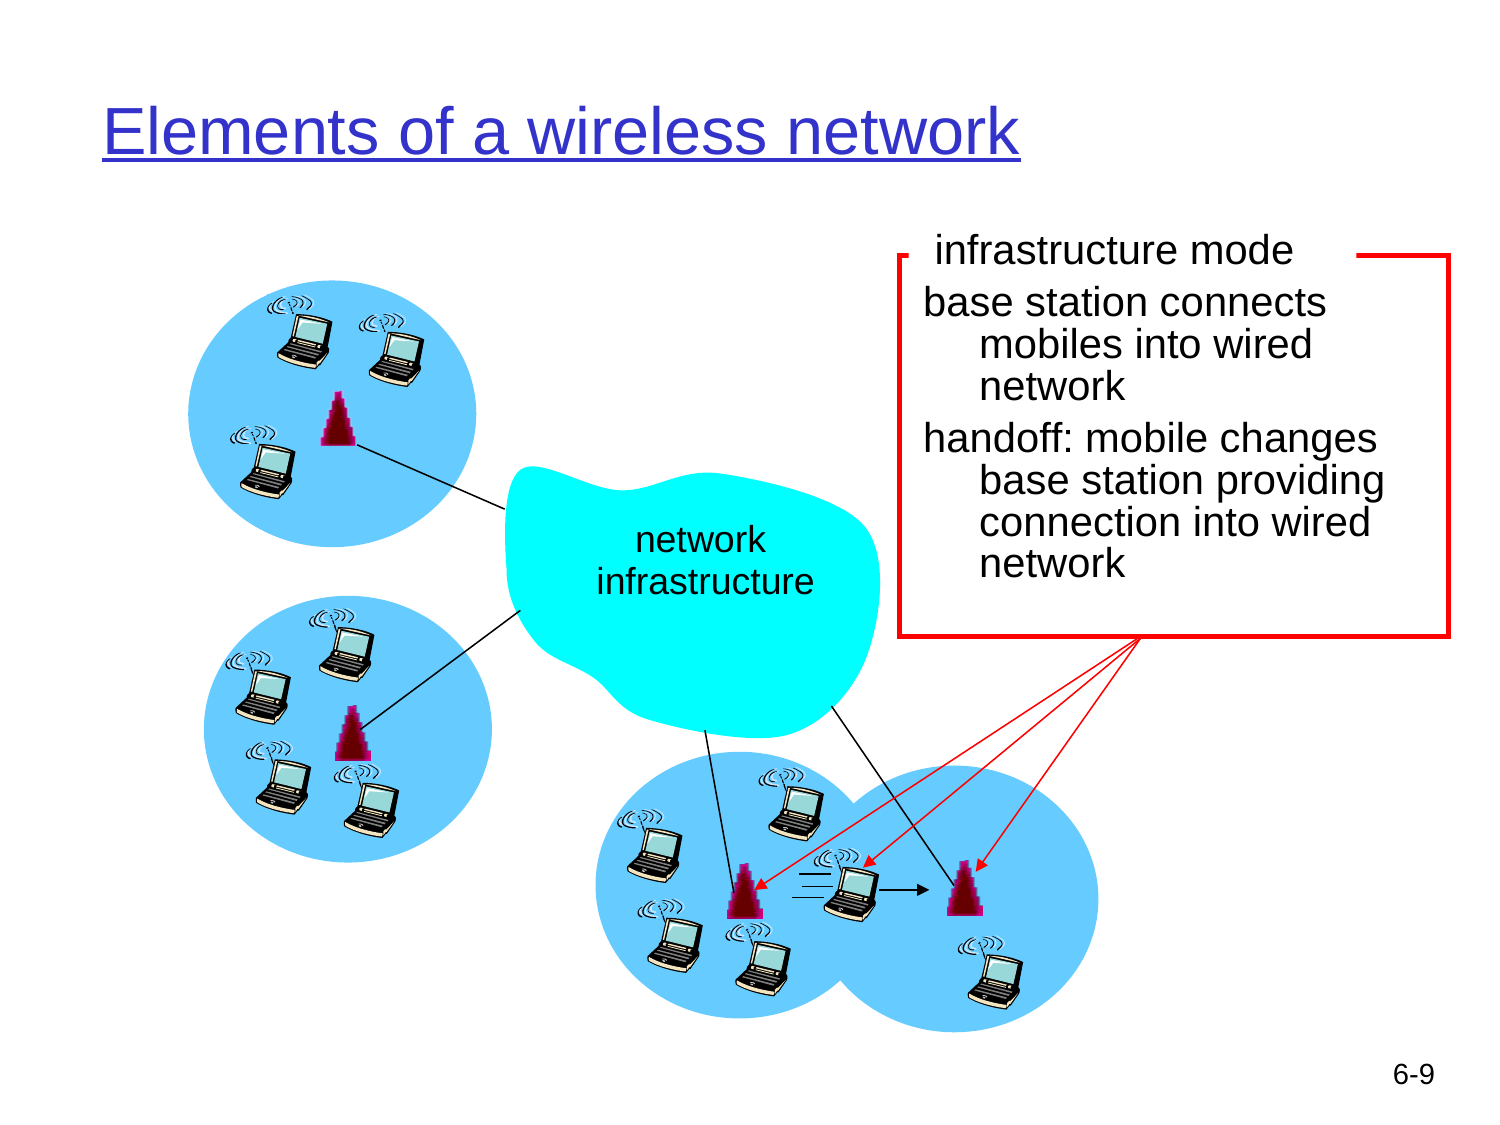

# Elements of a wireless network
 infrastructure mode
base station connects mobiles into wired network
handoff: mobile changes base station providing connection into wired network
network
infrastructure
9